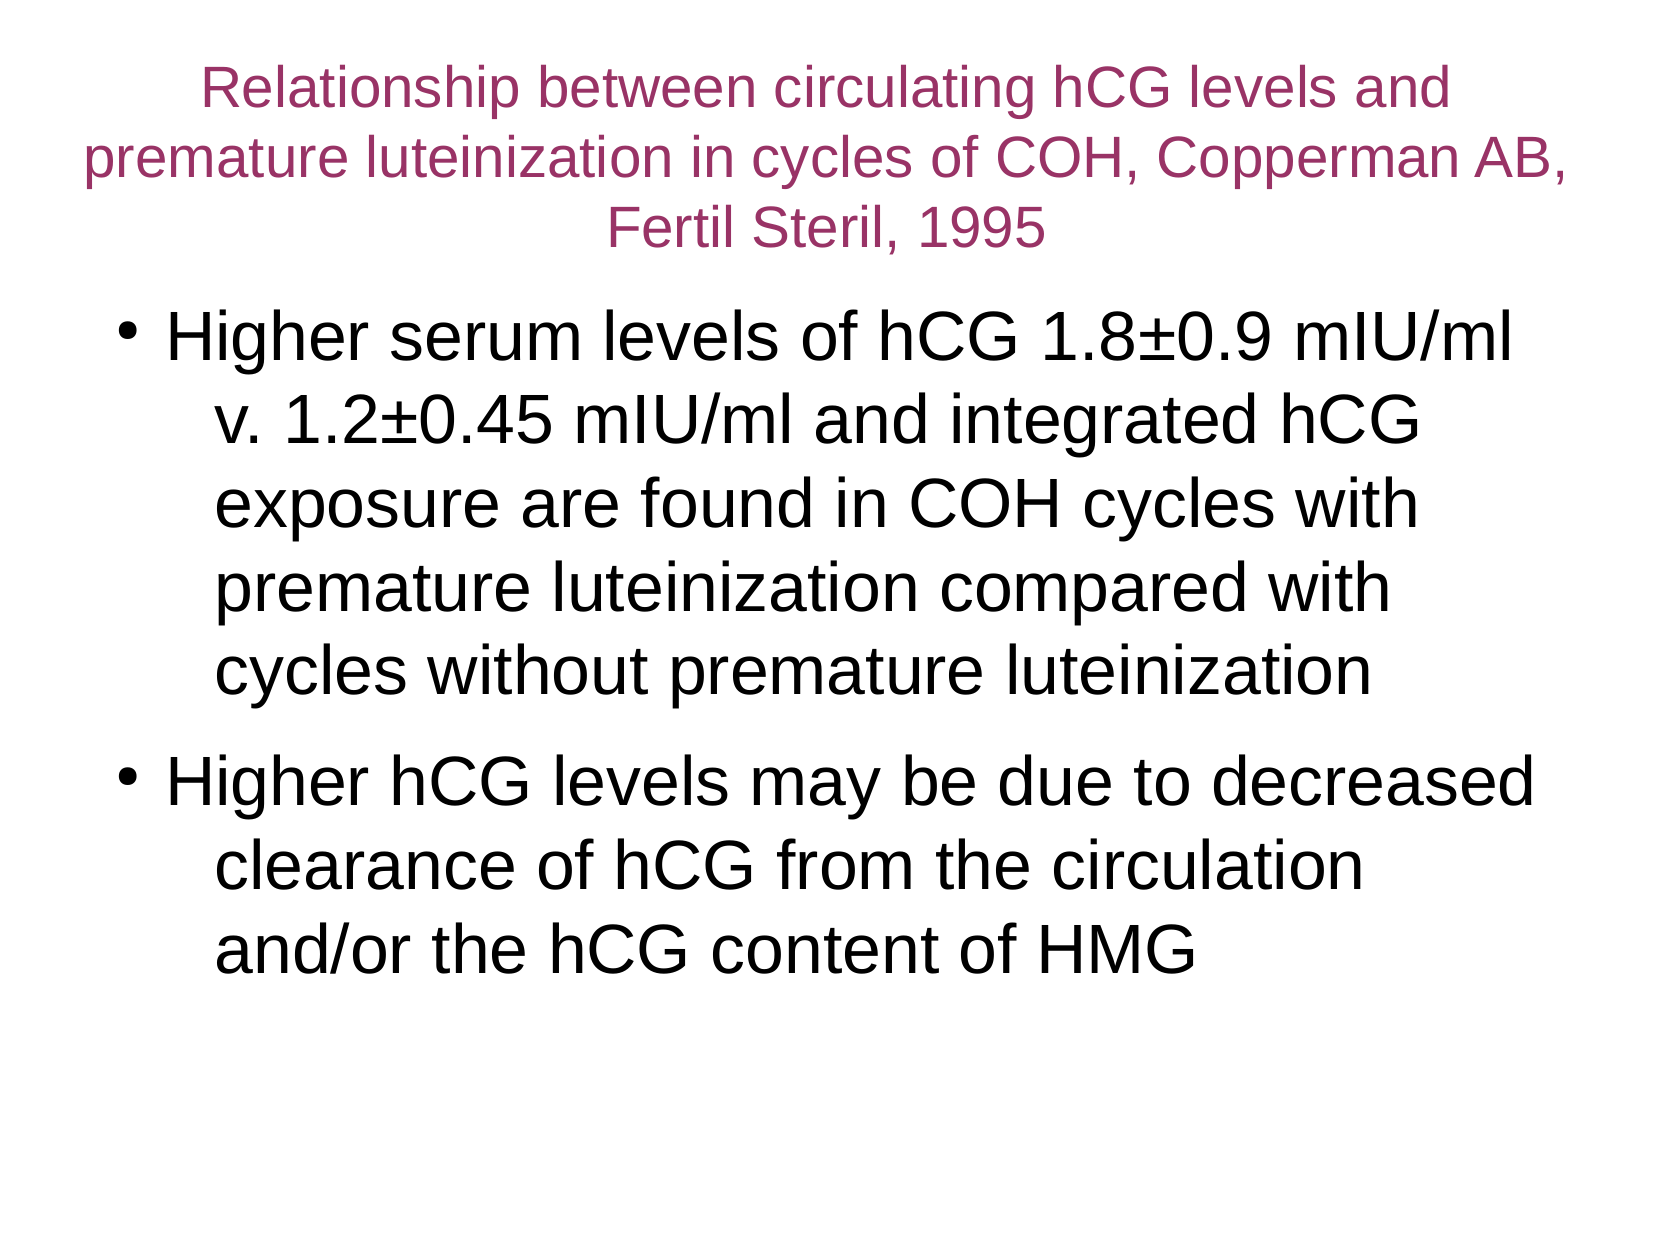

# Relationship between circulating hCG levels and premature luteinization in cycles of COH, Copperman AB, Fertil Steril, 1995
Higher serum levels of hCG 1.8±0.9 mIU/ml v. 1.2±0.45 mIU/ml and integrated hCG exposure are found in COH cycles with premature luteinization compared with cycles without premature luteinization
Higher hCG levels may be due to decreased clearance of hCG from the circulation and/or the hCG content of HMG